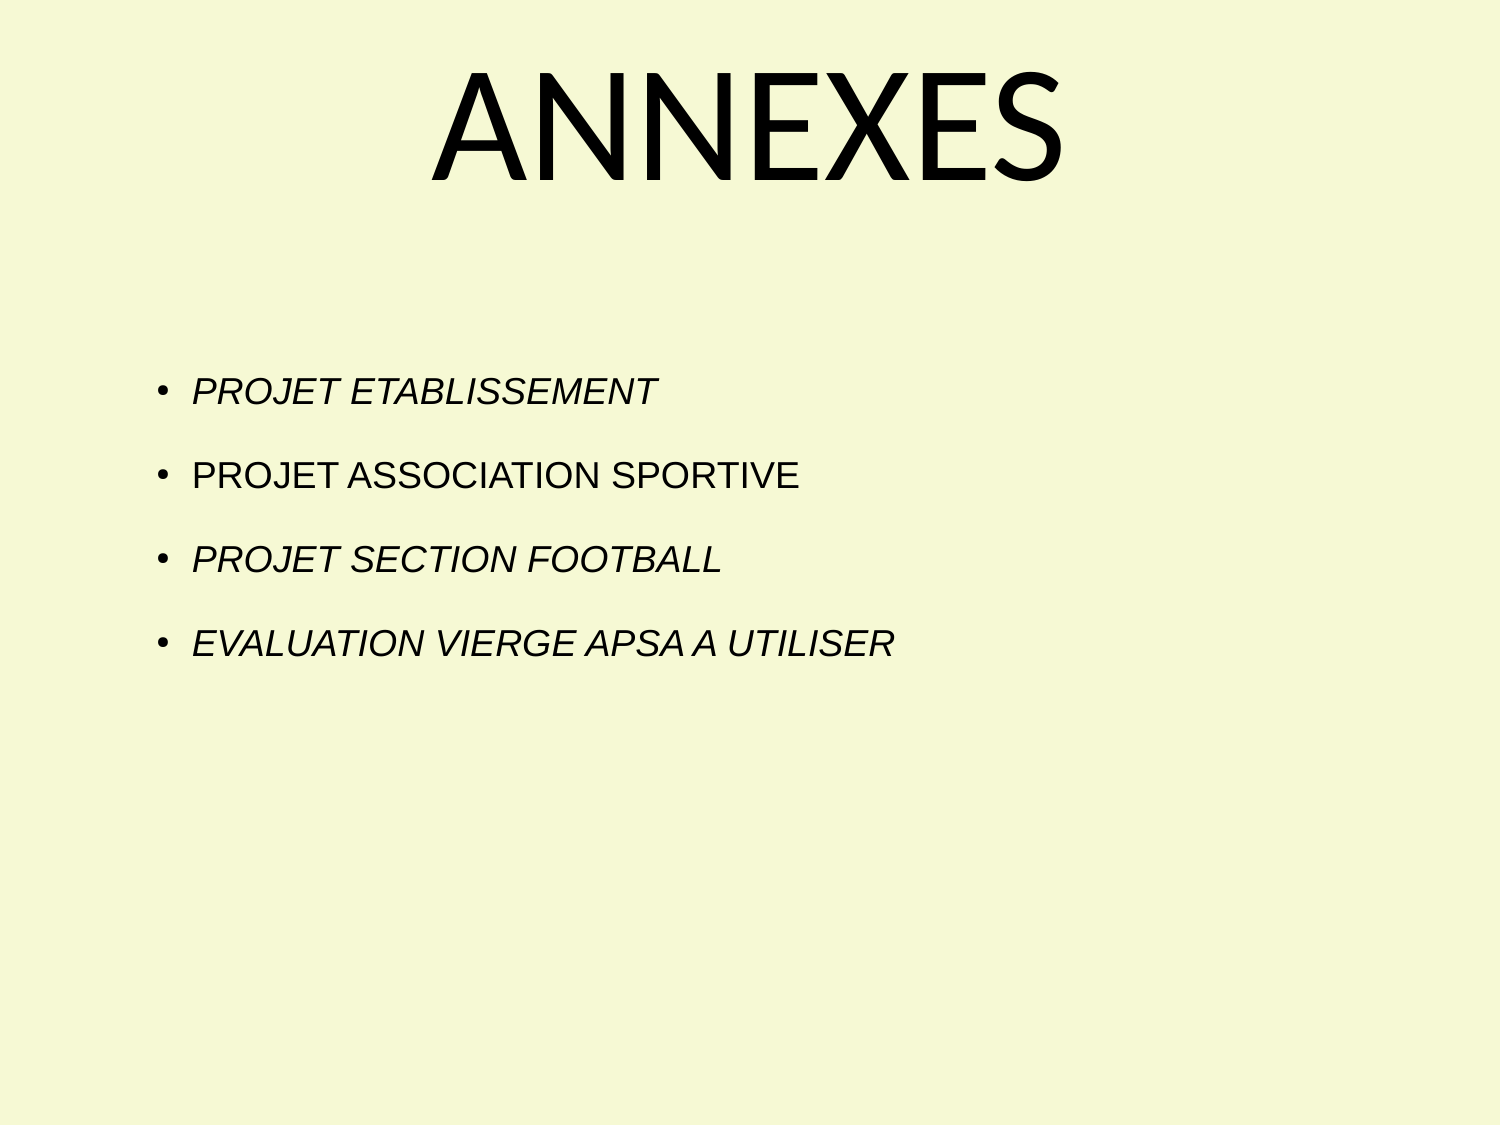

# ANNEXES
PROJET ETABLISSEMENT
PROJET ASSOCIATION SPORTIVE
PROJET SECTION FOOTBALL
EVALUATION VIERGE APSA A UTILISER